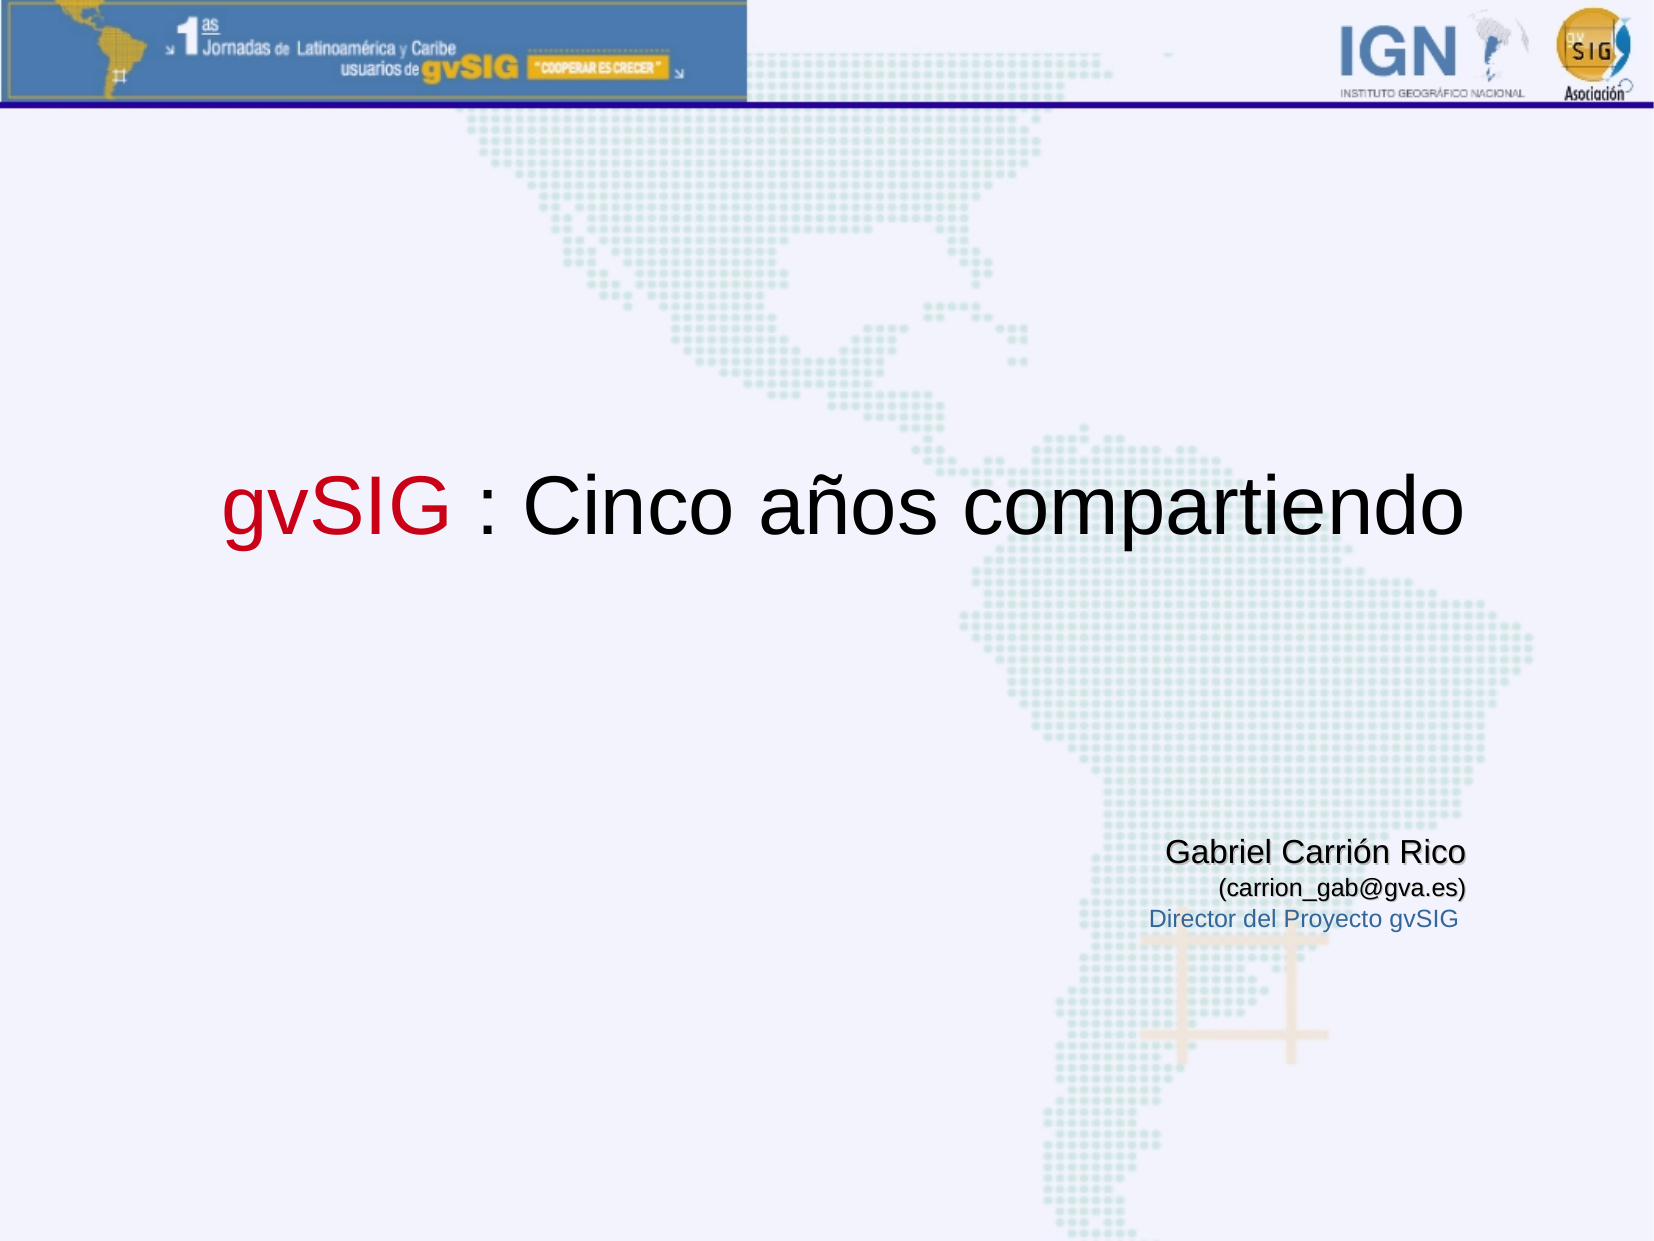

gvSIG : Cinco años compartiendo
Gabriel Carrión Rico
(carrion_gab@gva.es)
Director del Proyecto gvSIG